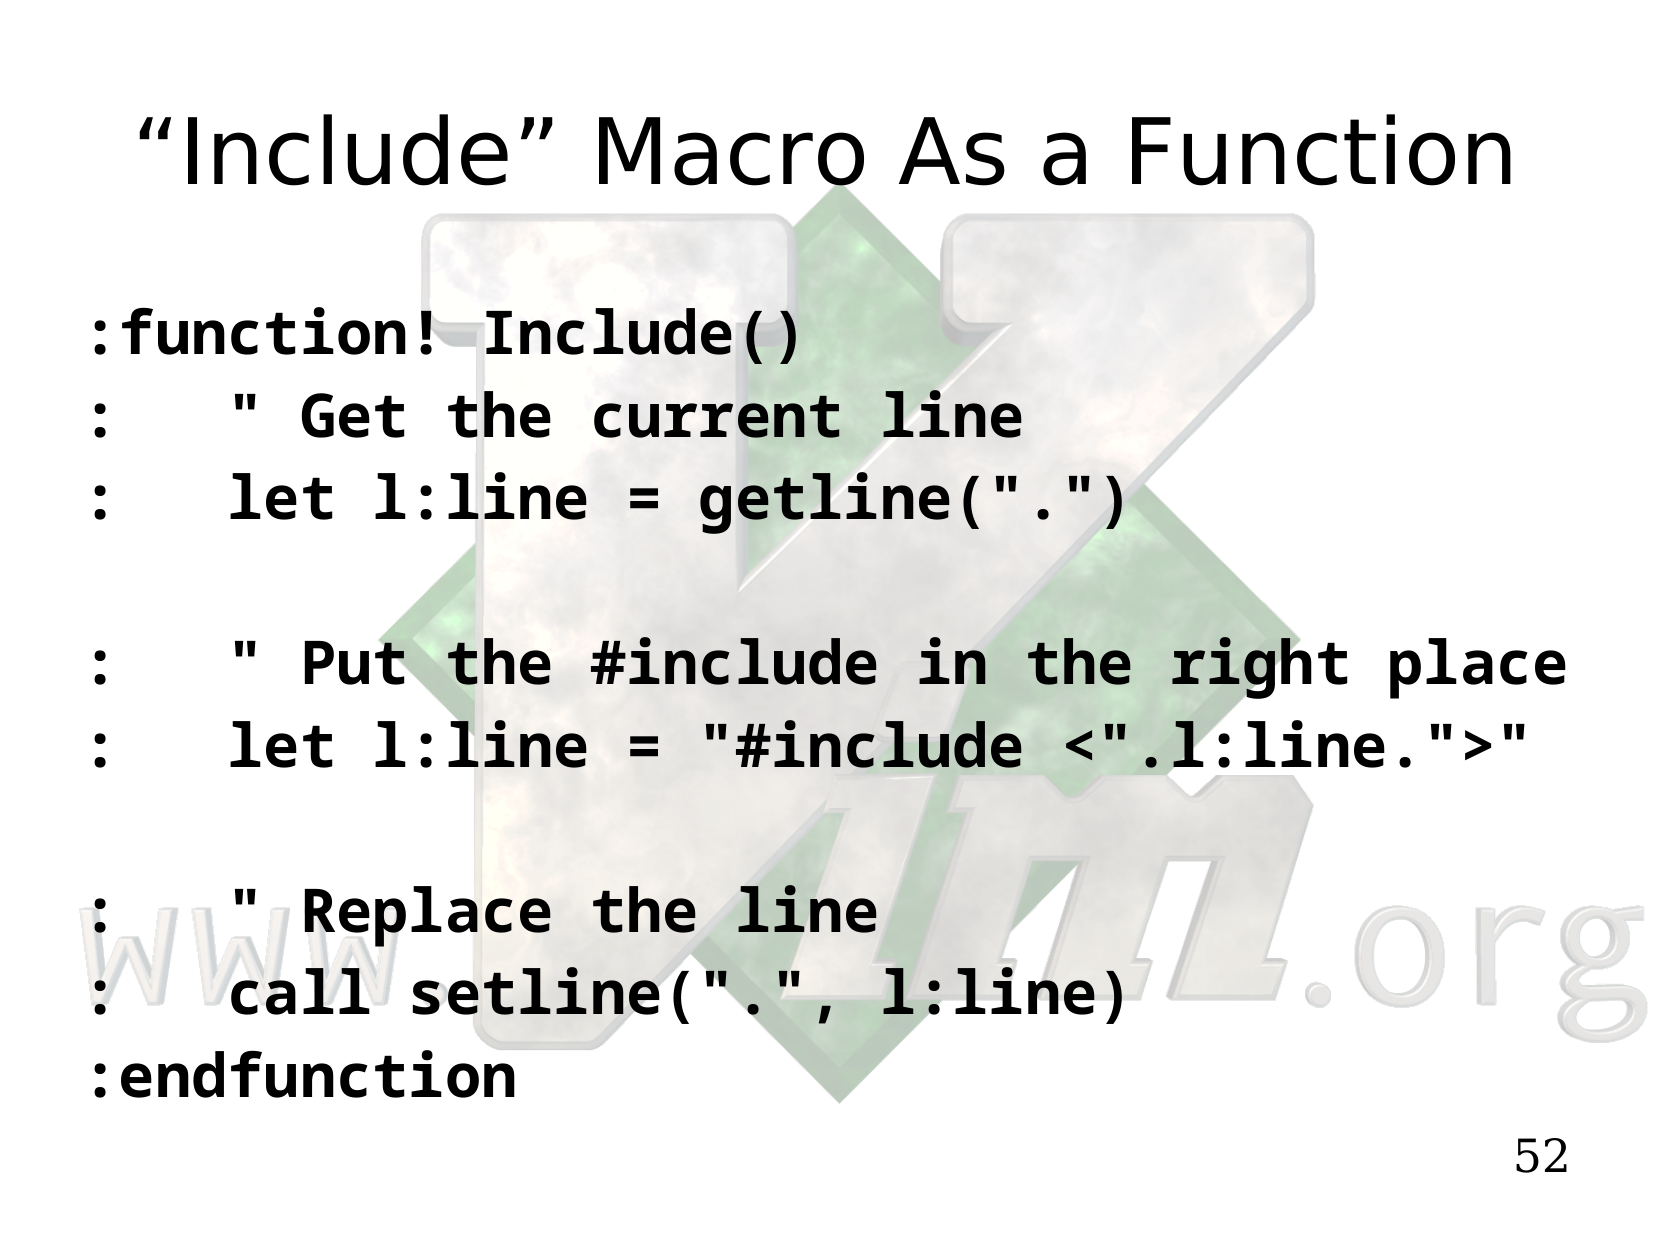

# “Include” Macro As a Function
:function! Include()
: " Get the current line
: let l:line = getline(".")
: " Put the #include in the right place
: let l:line = "#include <".l:line.">"
: " Replace the line
: call setline(".", l:line)
:endfunction
52